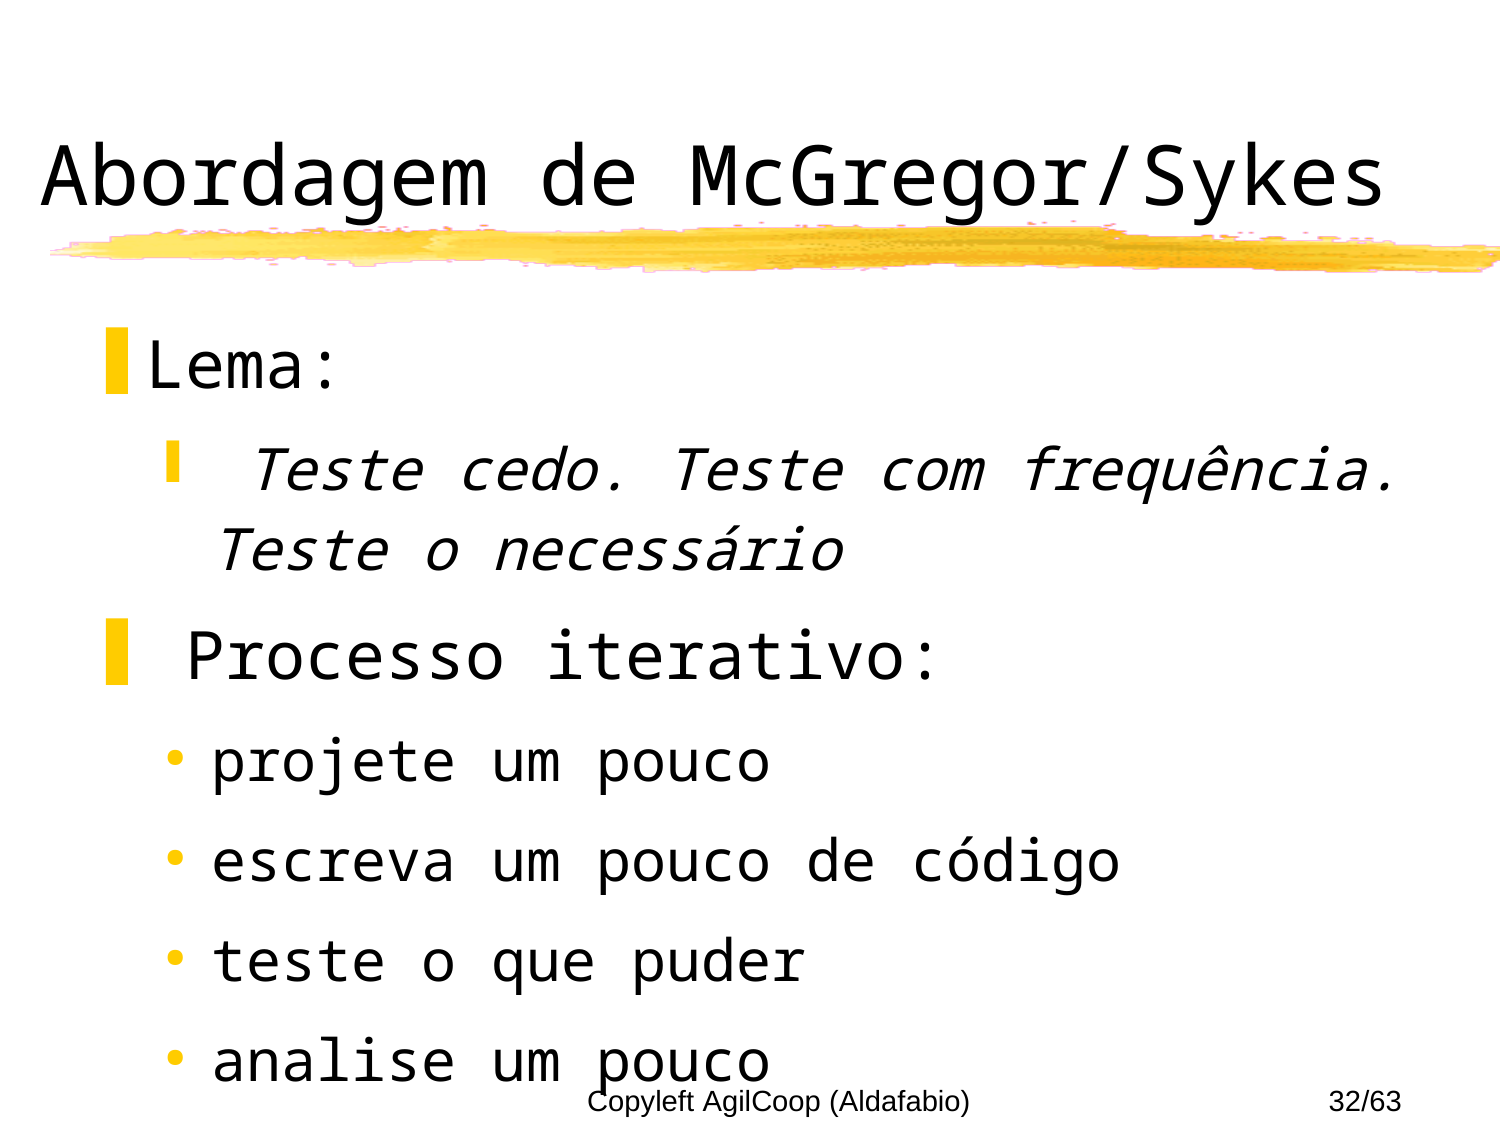

# Abordagem de McGregor/Sykes
Lema:
 Teste cedo. Teste com frequência. Teste o necessário
 Processo iterativo:
projete um pouco
escreva um pouco de código
teste o que puder
analise um pouco
32